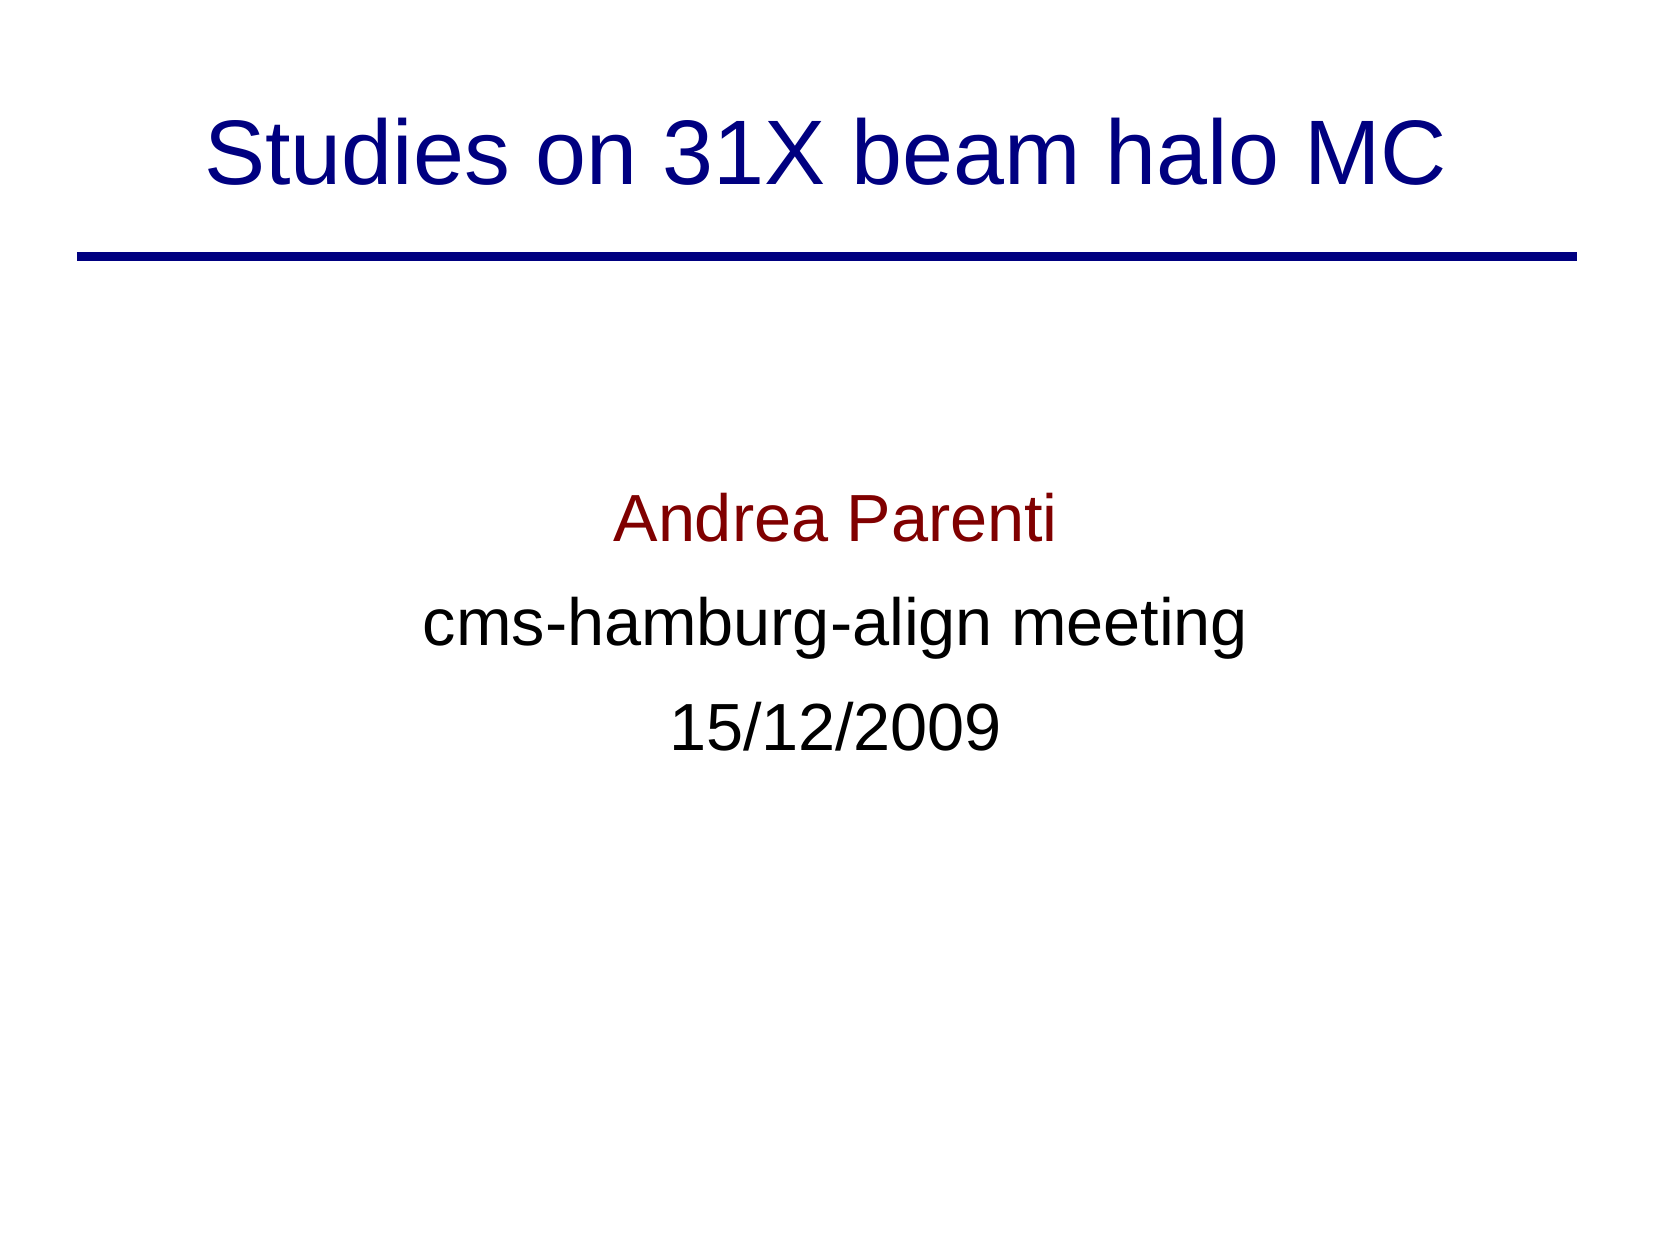

# Studies on 31X beam halo MC
Andrea Parenti
cms-hamburg-align meeting
15/12/2009